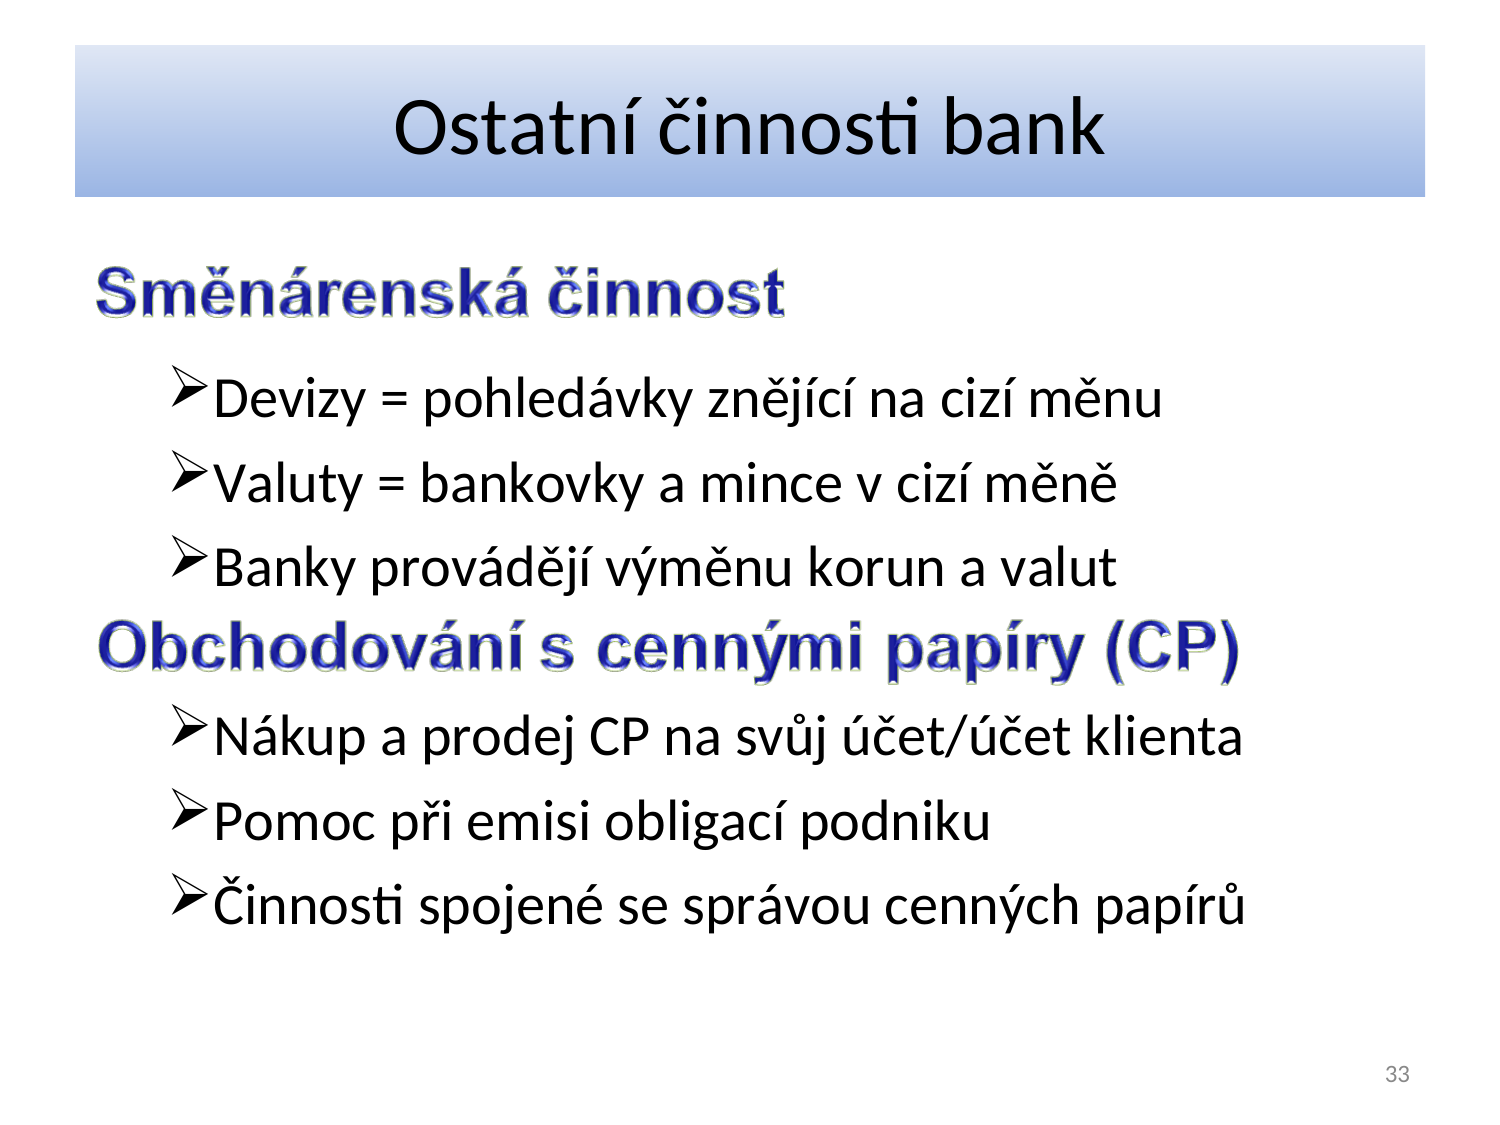

# Ostatní činnosti bank
Devizy = pohledávky znějící na cizí měnu
Valuty = bankovky a mince v cizí měně
Banky provádějí výměnu korun a valut
Nákup a prodej CP na svůj účet/účet klienta
Pomoc při emisi obligací podniku
Činnosti spojené se správou cenných papírů